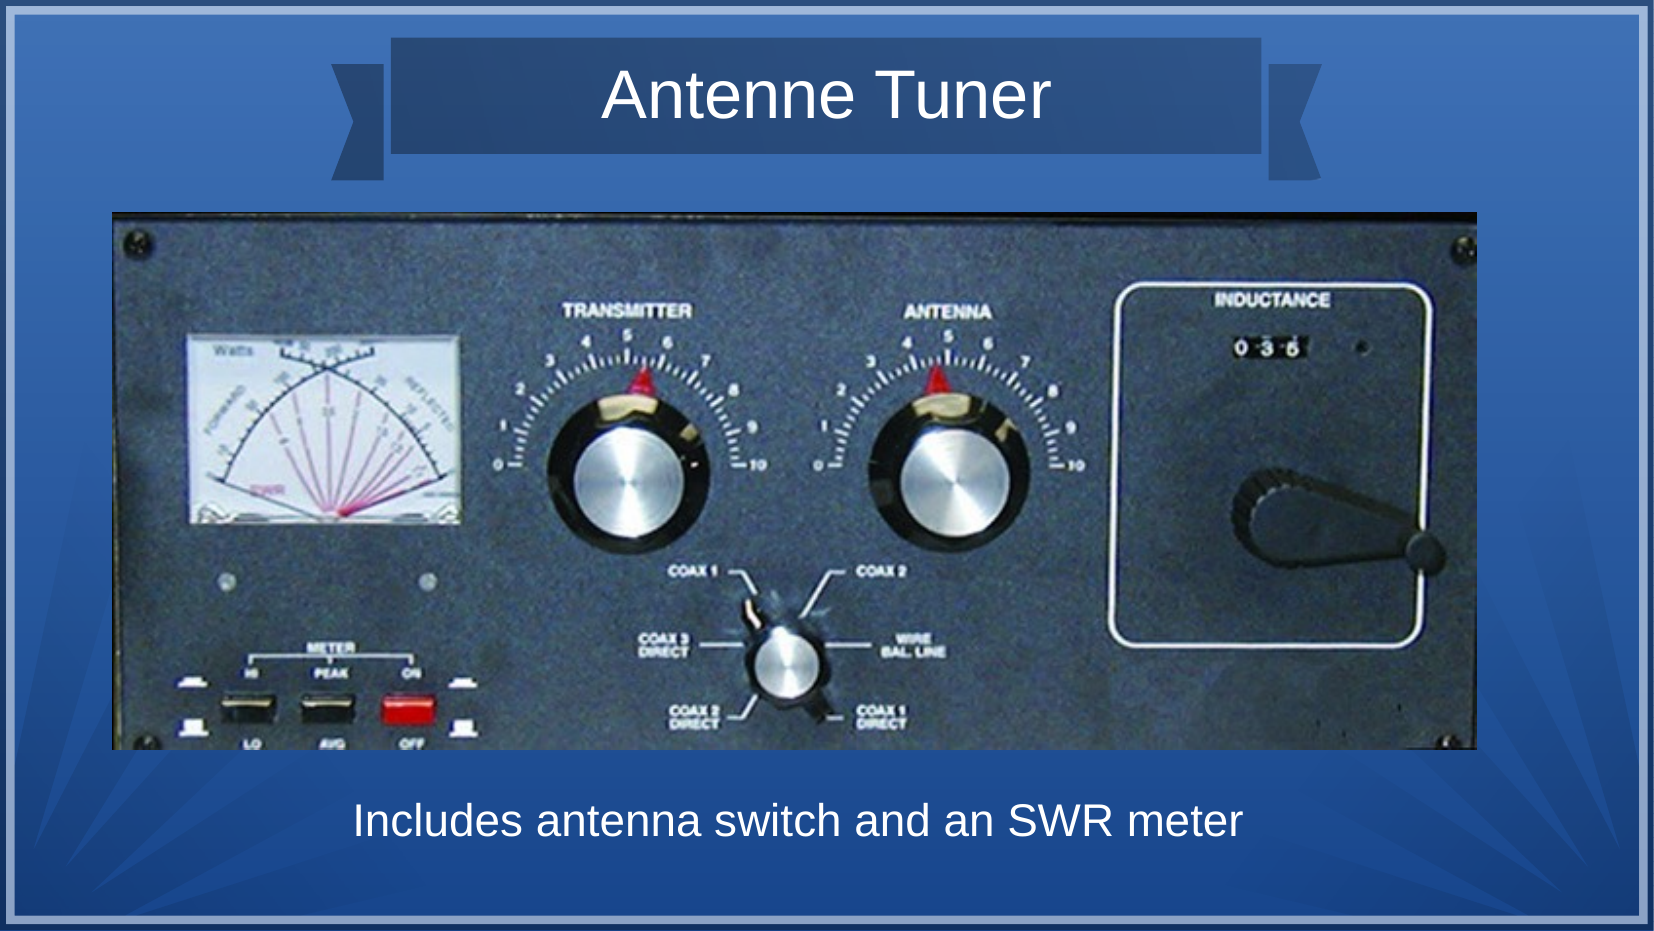

# Antenne Tuner
Includes antenna switch and an SWR meter